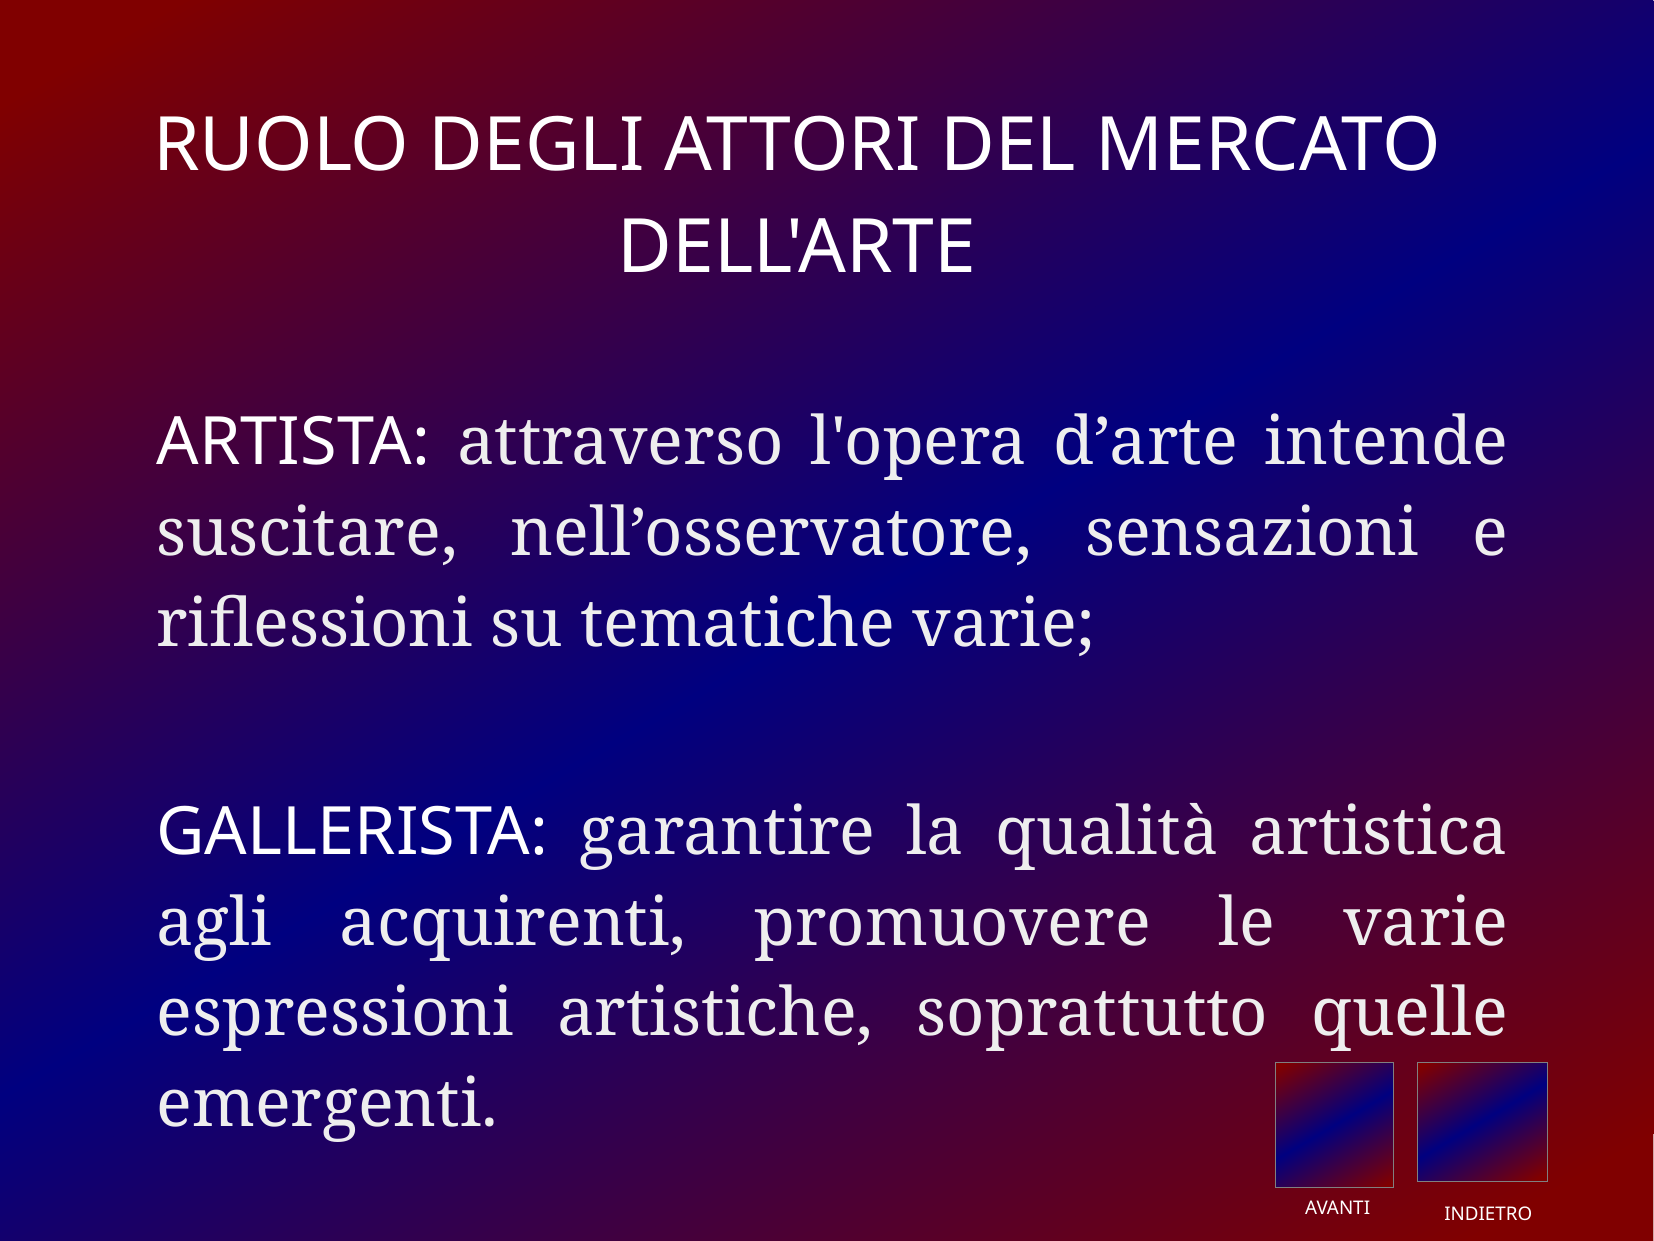

RUOLO DEGLI ATTORI DEL MERCATO DELL'ARTE
ARTISTA: attraverso l'opera d’arte intende suscitare, nell’osservatore, sensazioni e riflessioni su tematiche varie;
GALLERISTA: garantire la qualità artistica agli acquirenti, promuovere le varie espressioni artistiche, soprattutto quelle emergenti.
AVANTI
INDIETRO